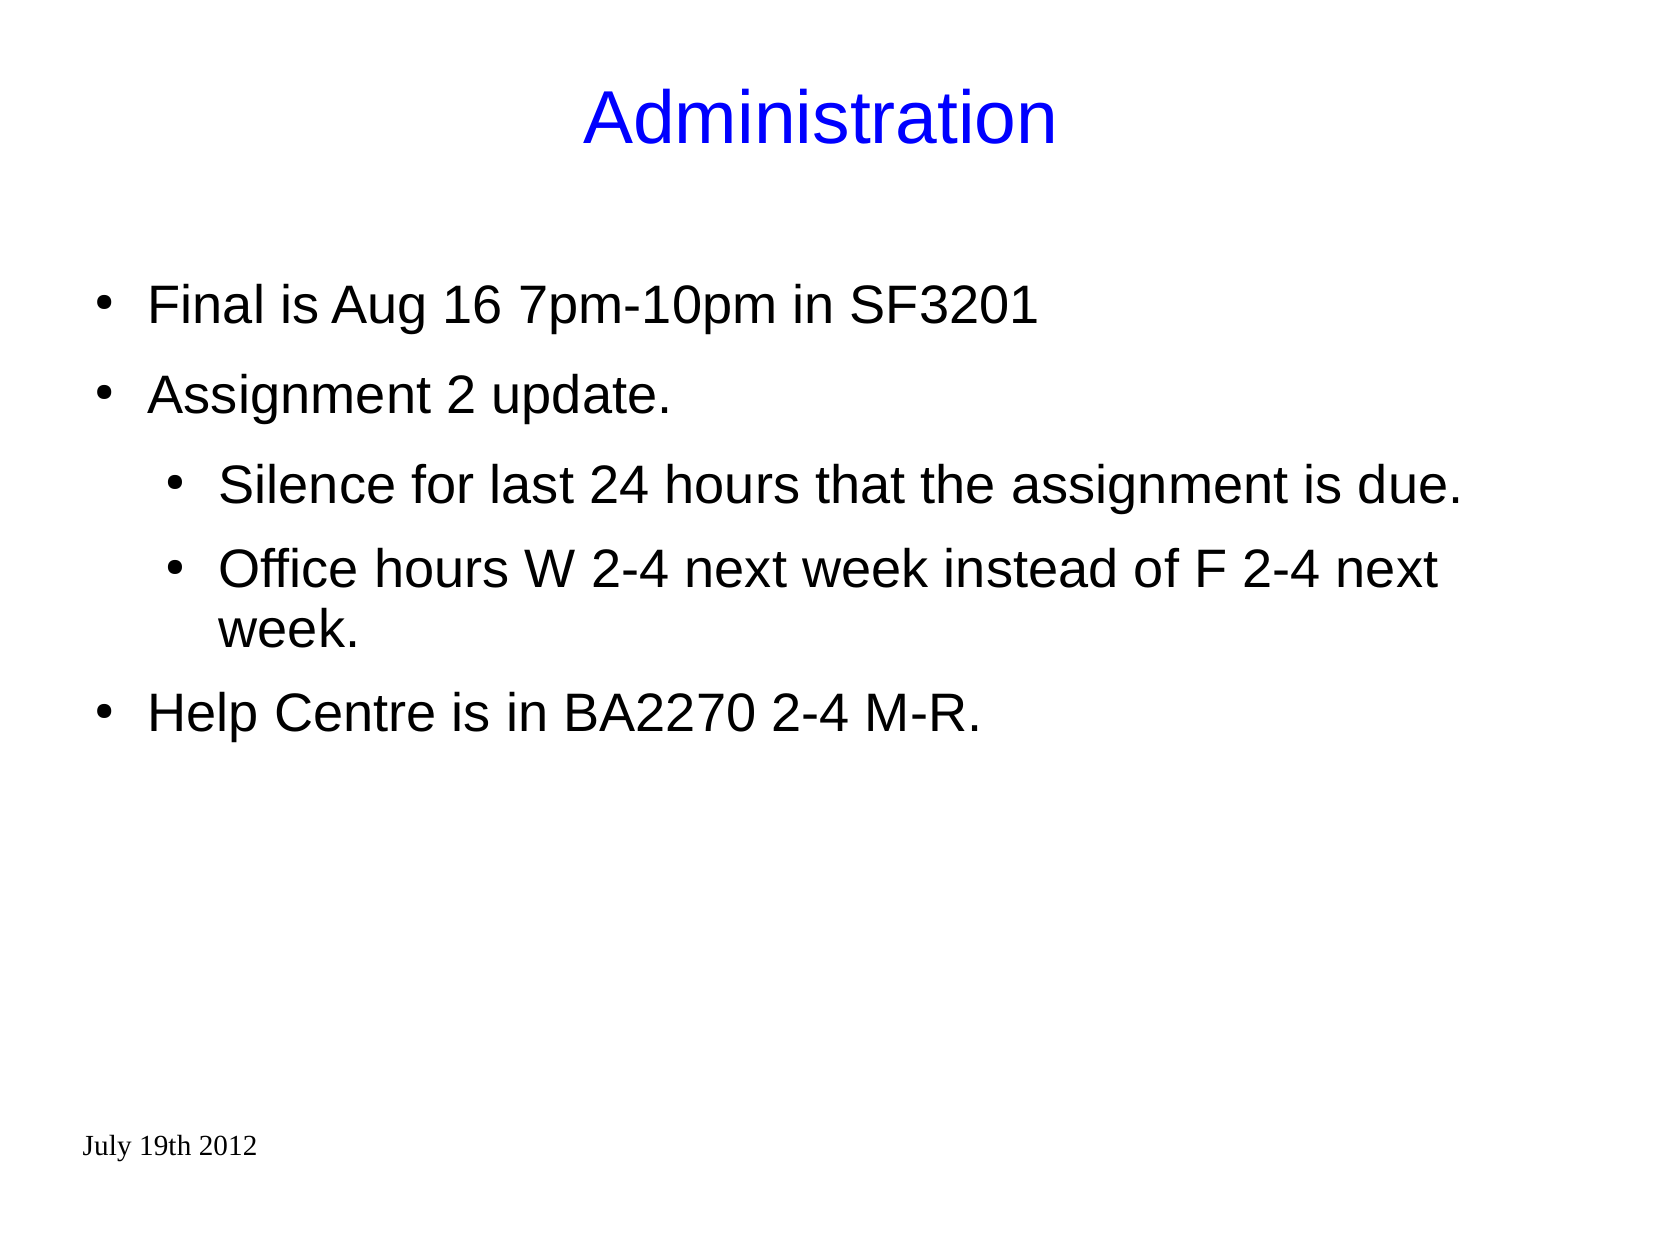

# Administration
Final is Aug 16 7pm-10pm in SF3201
Assignment 2 update.
Silence for last 24 hours that the assignment is due.
Office hours W 2-4 next week instead of F 2-4 next week.
Help Centre is in BA2270 2-4 M-R.
July 19th 2012